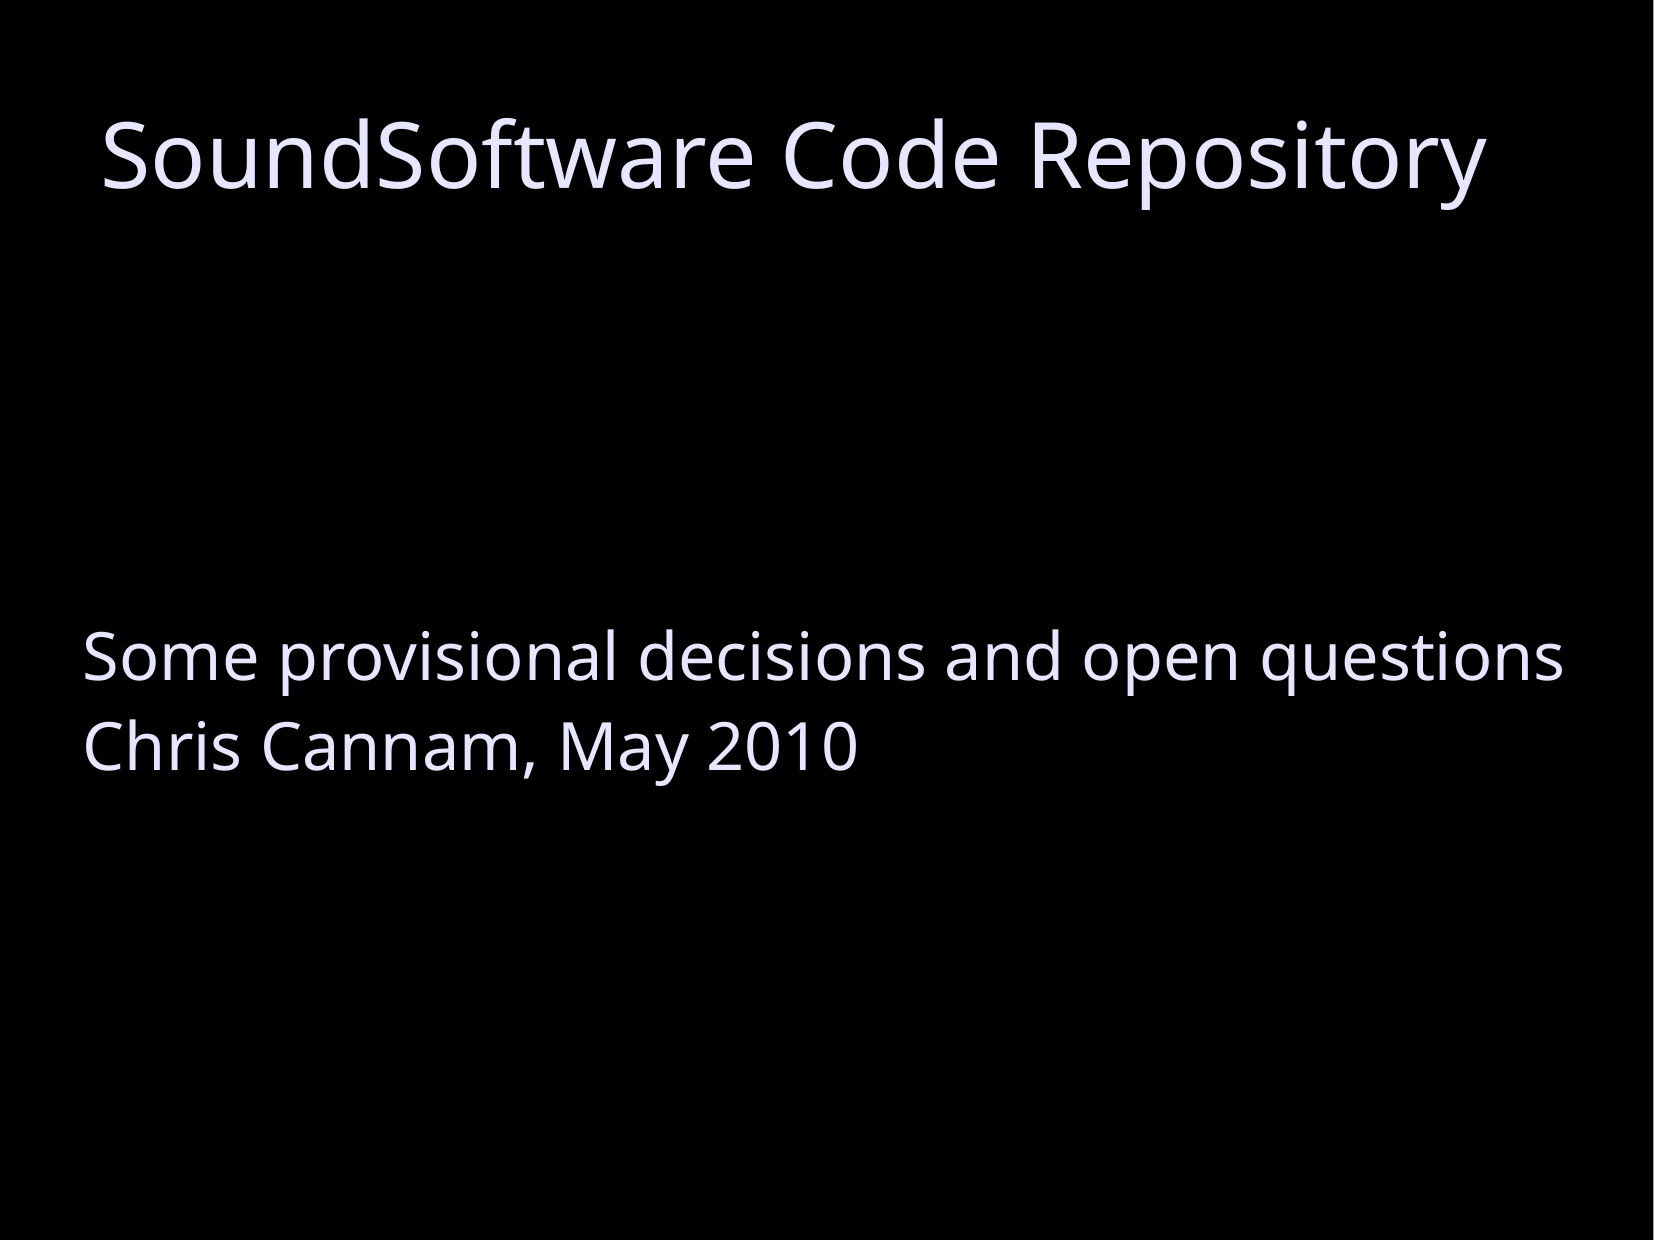

# SoundSoftware Code Repository
Some provisional decisions and open questions
Chris Cannam, May 2010